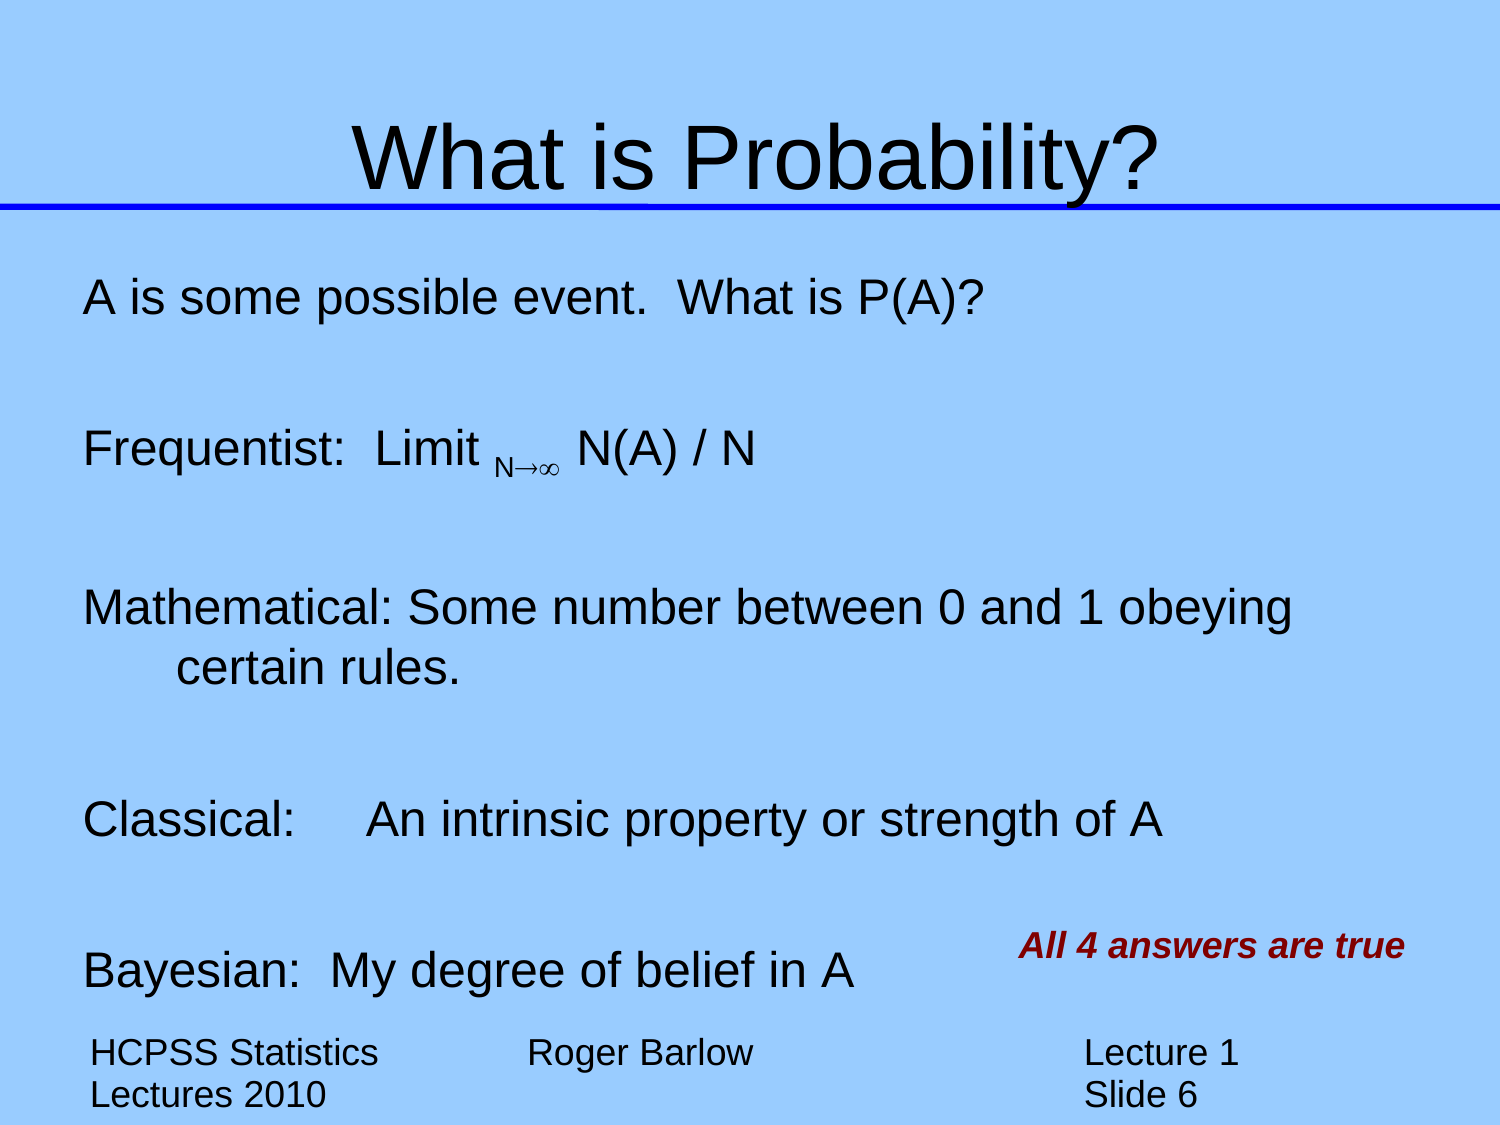

# What is Probability?
A is some possible event. What is P(A)?
Frequentist: Limit N N(A) / N
Mathematical: Some number between 0 and 1 obeying certain rules.
Classical: An intrinsic property or strength of A
Bayesian: My degree of belief in A
All 4 answers are true
6